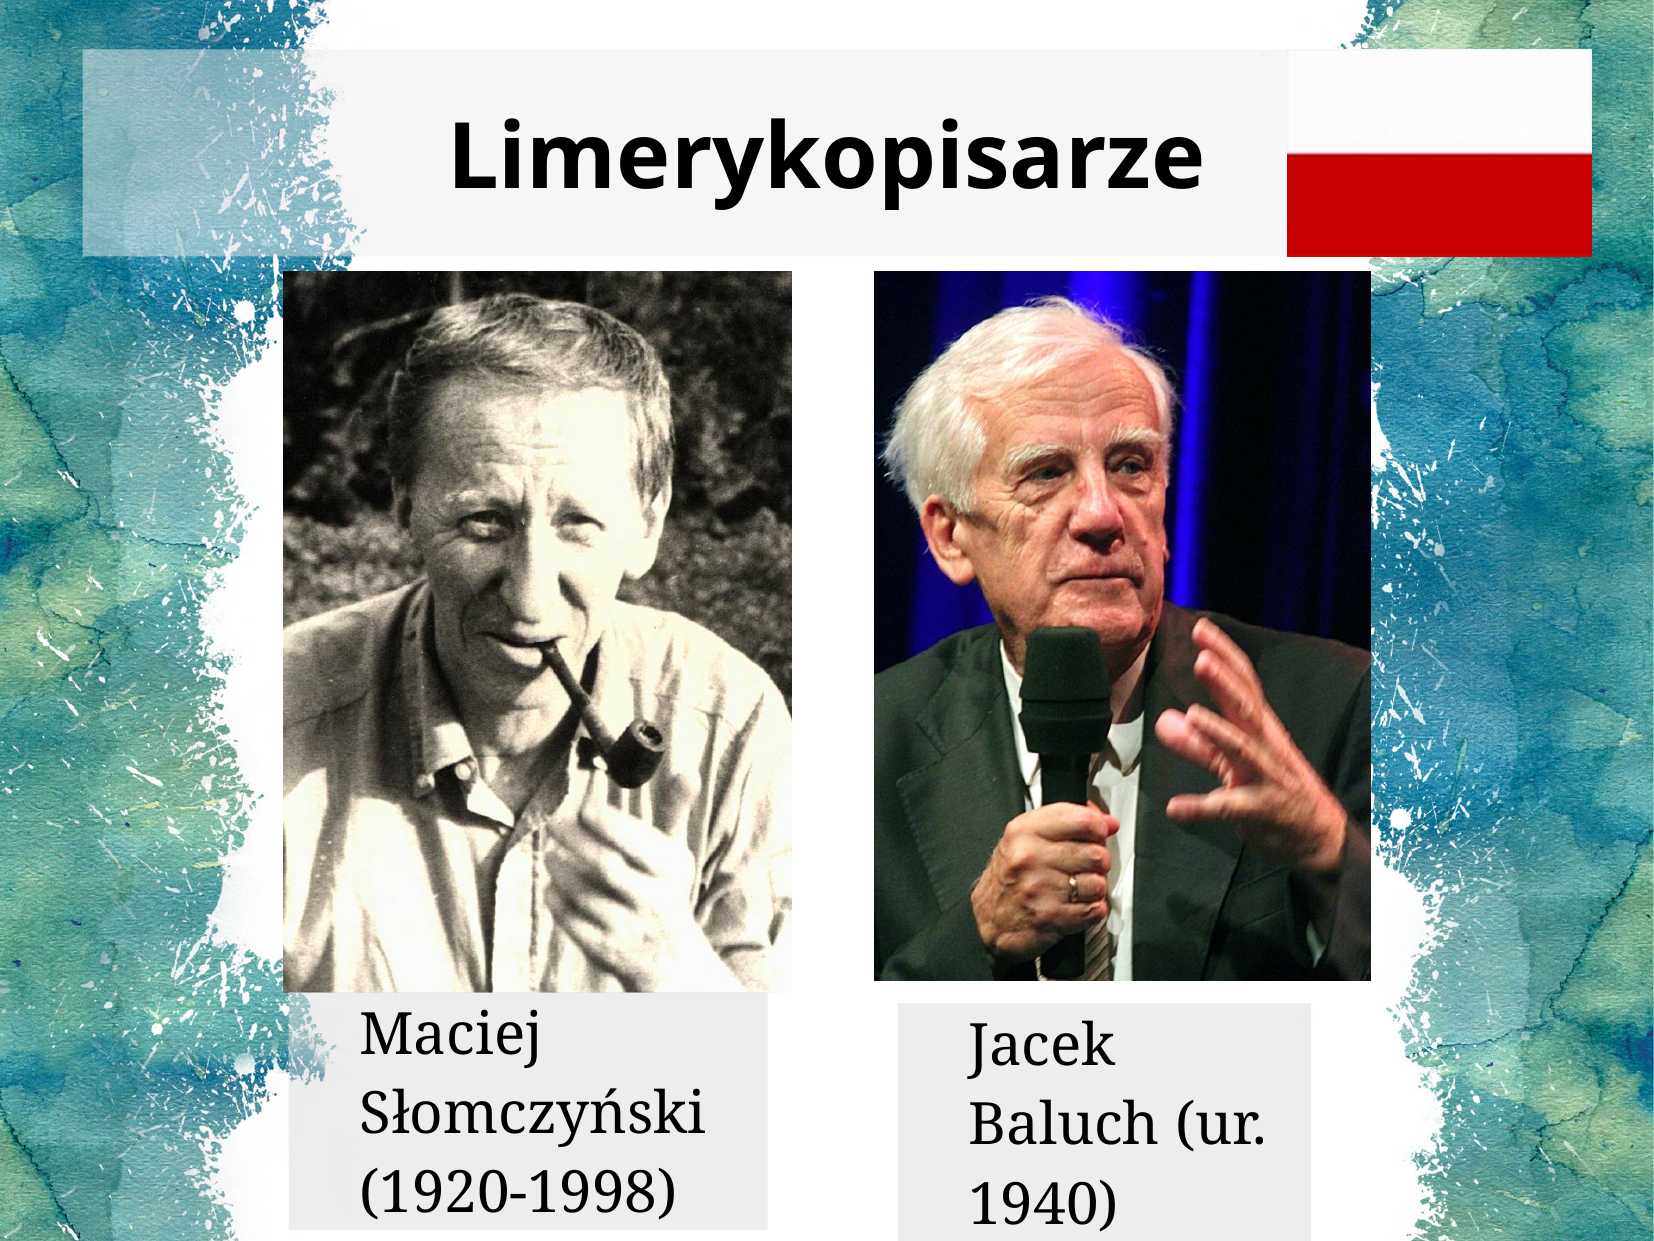

# Limerykopisarze
Maciej Słomczyński (1920-1998)
Jacek Baluch (ur. 1940)